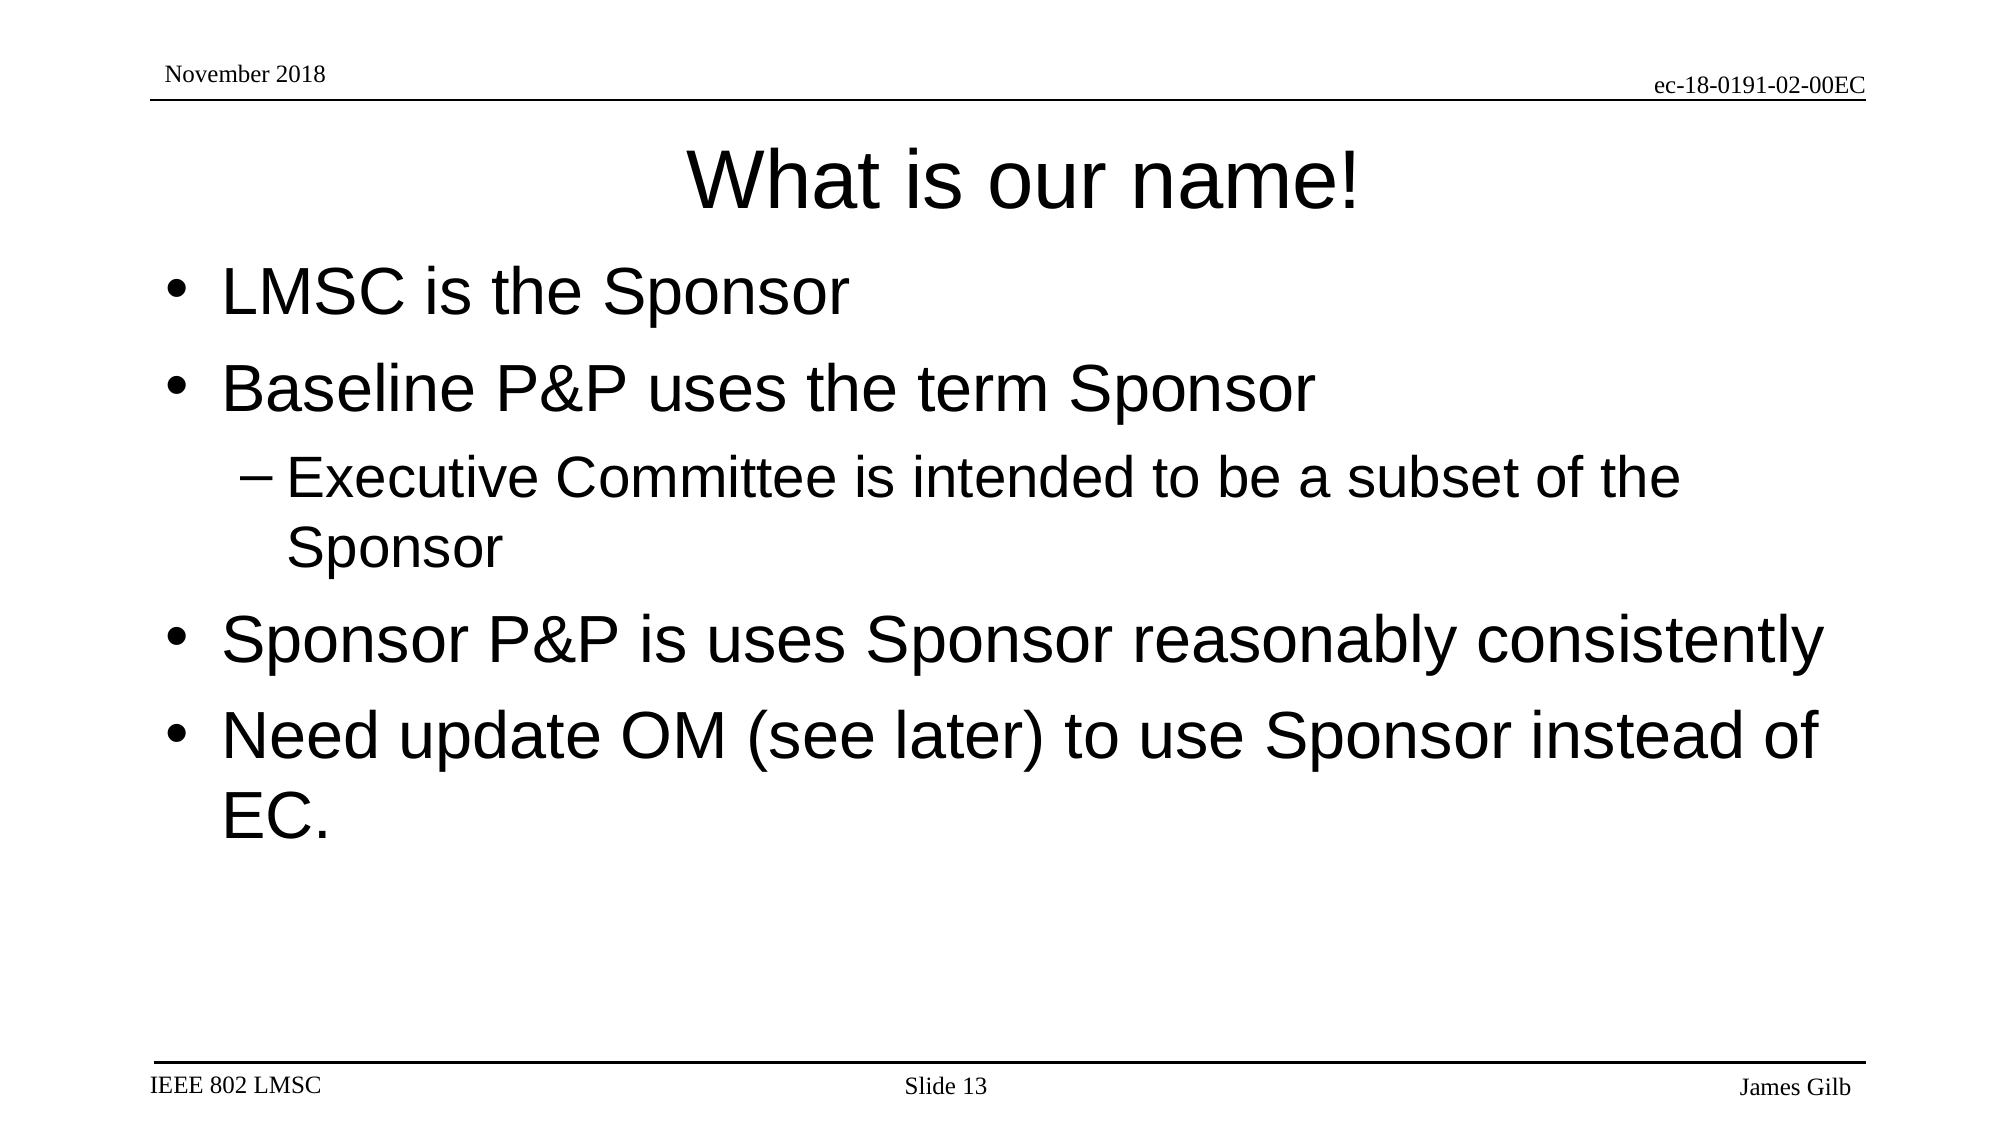

# What is our name!
LMSC is the Sponsor
Baseline P&P uses the term Sponsor
Executive Committee is intended to be a subset of the Sponsor
Sponsor P&P is uses Sponsor reasonably consistently
Need update OM (see later) to use Sponsor instead of EC.
13